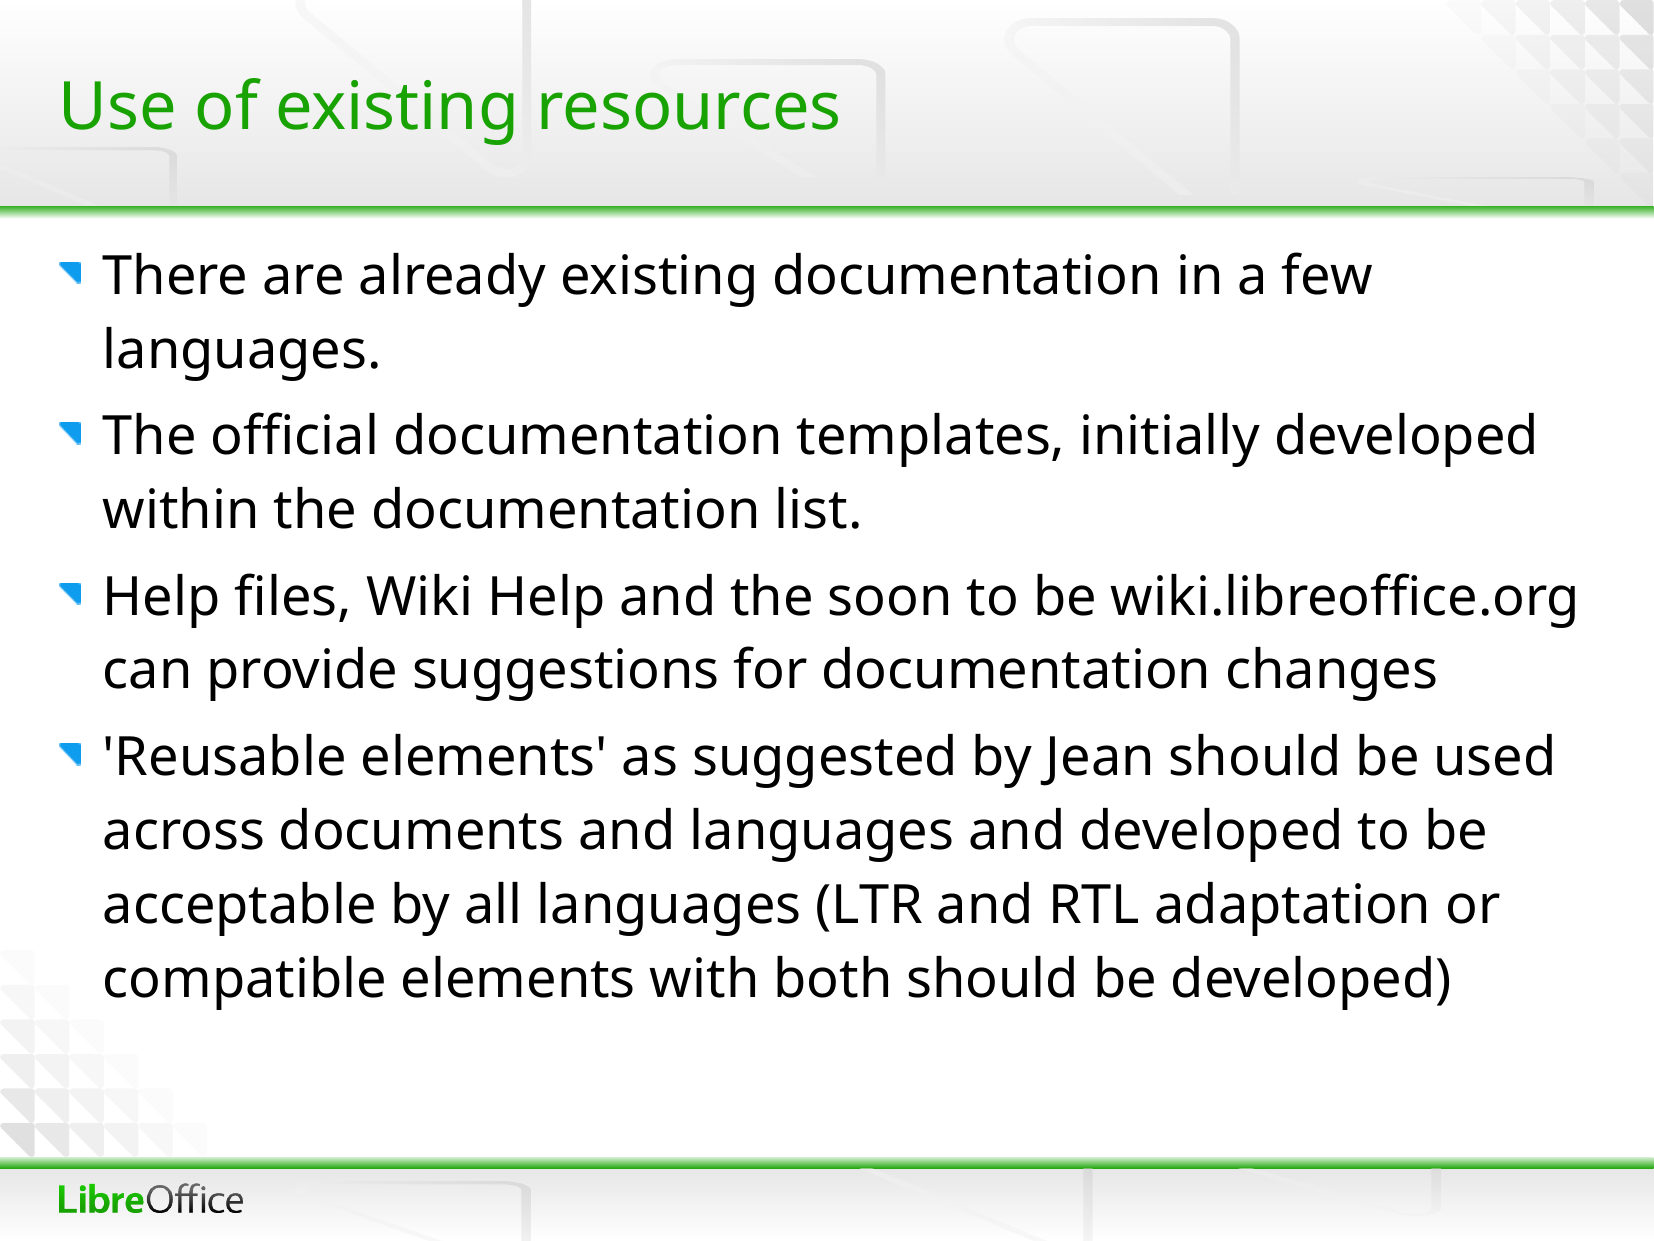

# Use of existing resources
There are already existing documentation in a few languages.
The official documentation templates, initially developed within the documentation list.
Help files, Wiki Help and the soon to be wiki.libreoffice.org can provide suggestions for documentation changes
'Reusable elements' as suggested by Jean should be used across documents and languages and developed to be acceptable by all languages (LTR and RTL adaptation or compatible elements with both should be developed)